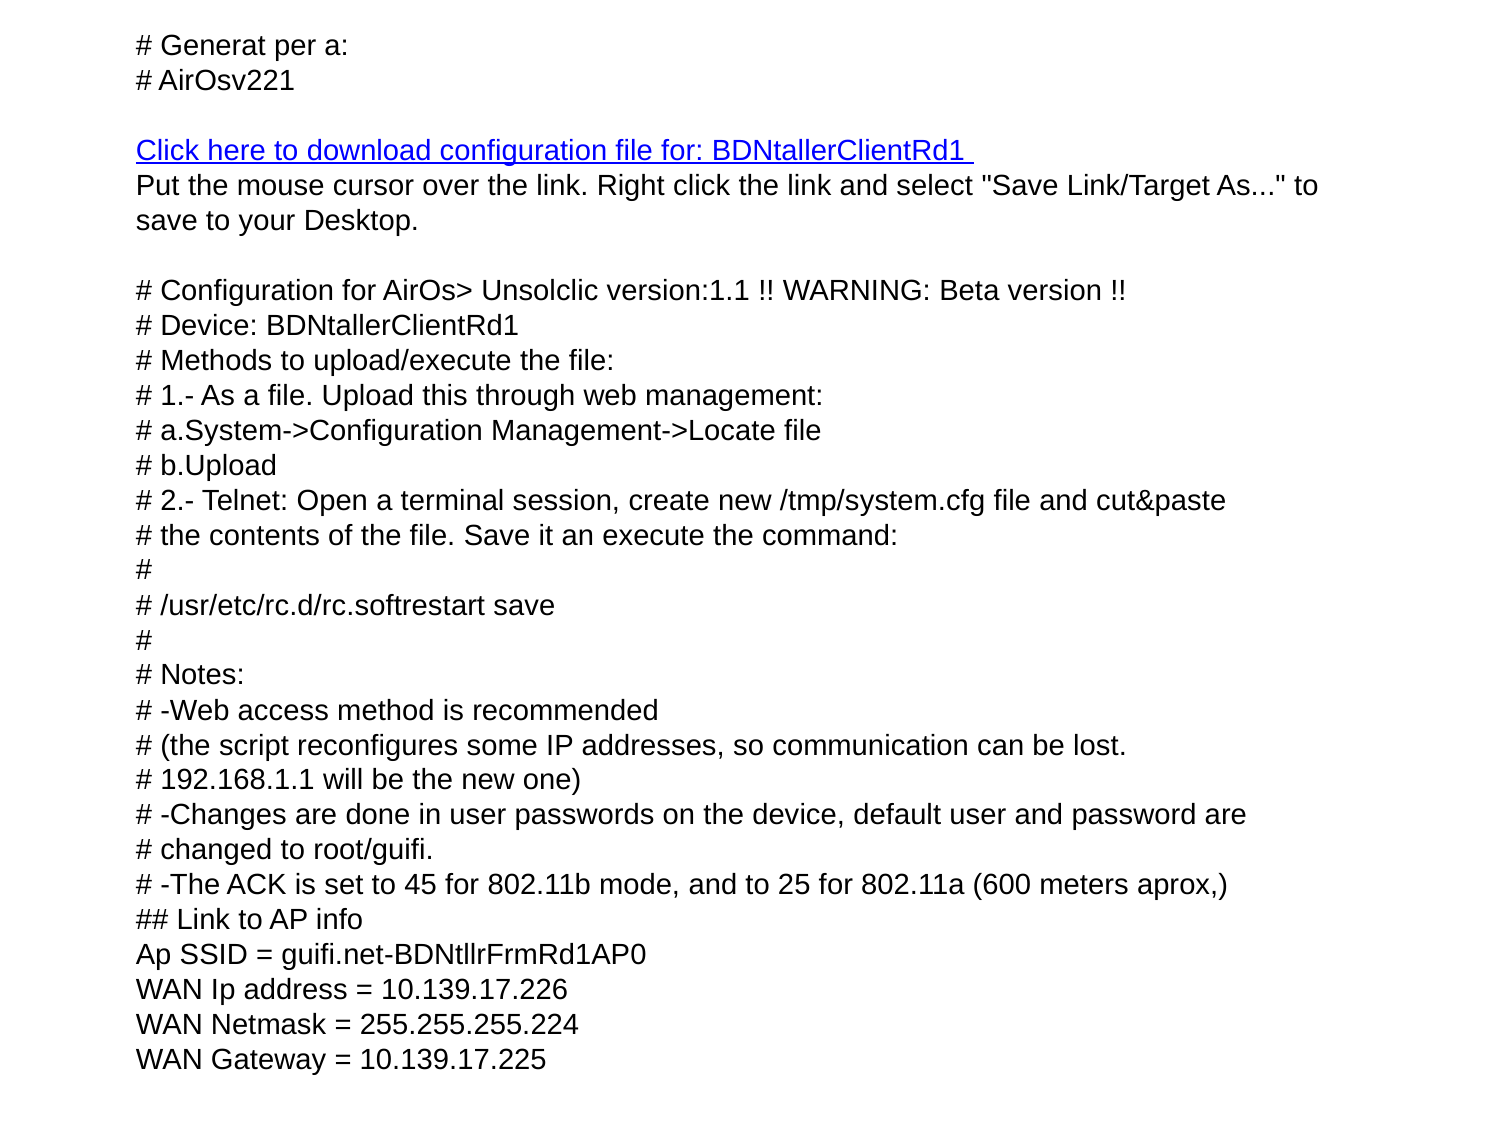

# Generat per a: # AirOsv221 Click here to download configuration file for: BDNtallerClientRd1 Put the mouse cursor over the link. Right click the link and select "Save Link/Target As..." to save to your Desktop. # Configuration for AirOs> Unsolclic version:1.1 !! WARNING: Beta version !! # Device: BDNtallerClientRd1 # Methods to upload/execute the file: # 1.- As a file. Upload this through web management: # a.System->Configuration Management->Locate file # b.Upload # 2.- Telnet: Open a terminal session, create new /tmp/system.cfg file and cut&paste # the contents of the file. Save it an execute the command: # # /usr/etc/rc.d/rc.softrestart save # # Notes: # -Web access method is recommended # (the script reconfigures some IP addresses, so communication can be lost. # 192.168.1.1 will be the new one) # -Changes are done in user passwords on the device, default user and password are # changed to root/guifi. # -The ACK is set to 45 for 802.11b mode, and to 25 for 802.11a (600 meters aprox,) ## Link to AP info Ap SSID = guifi.net-BDNtllrFrmRd1AP0 WAN Ip address = 10.139.17.226 WAN Netmask = 255.255.255.224 WAN Gateway = 10.139.17.225